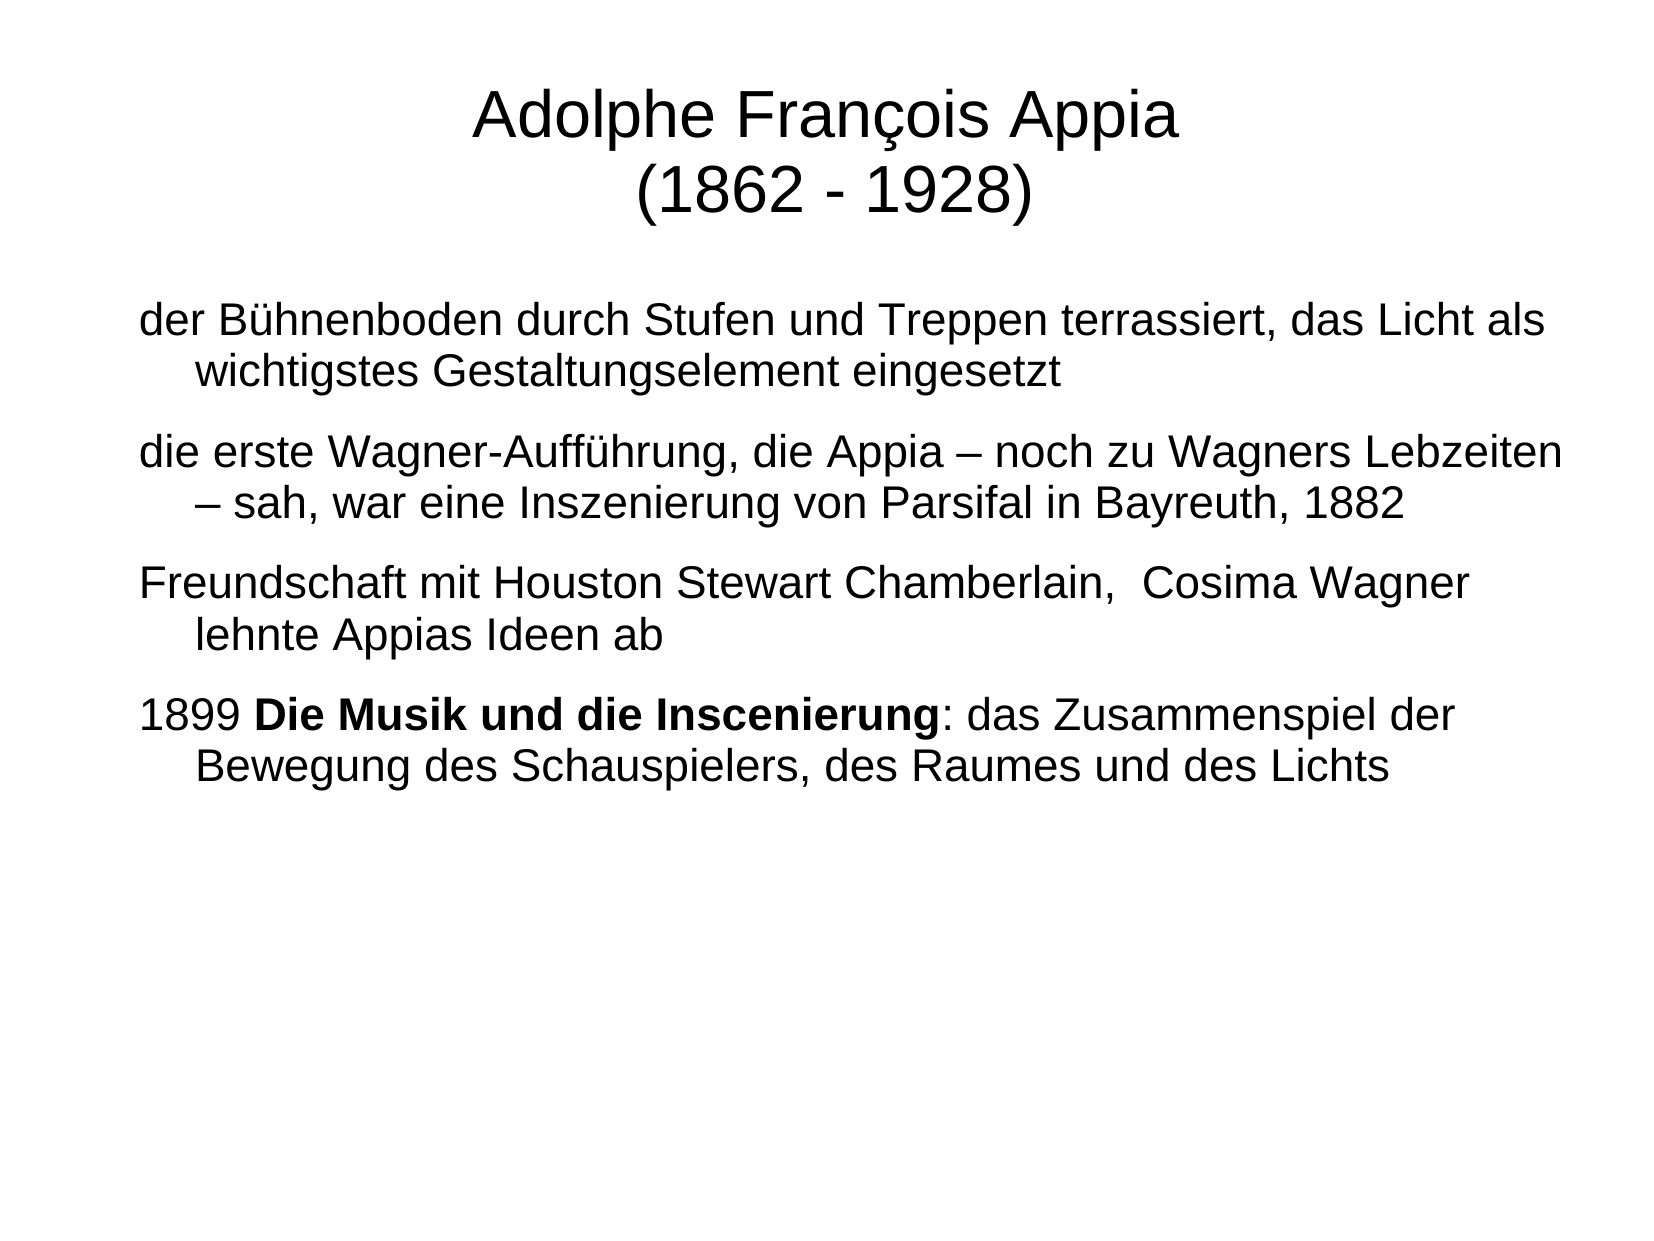

# Adolphe François Appia (1862 - 1928)
der Bühnenboden durch Stufen und Treppen terrassiert, das Licht als wichtigstes Gestaltungselement eingesetzt
die erste Wagner-Aufführung, die Appia – noch zu Wagners Lebzeiten – sah, war eine Inszenierung von Parsifal in Bayreuth, 1882
Freundschaft mit Houston Stewart Chamberlain, Cosima Wagner lehnte Appias Ideen ab
1899 Die Musik und die Inscenierung: das Zusammenspiel der Bewegung des Schauspielers, des Raumes und des Lichts